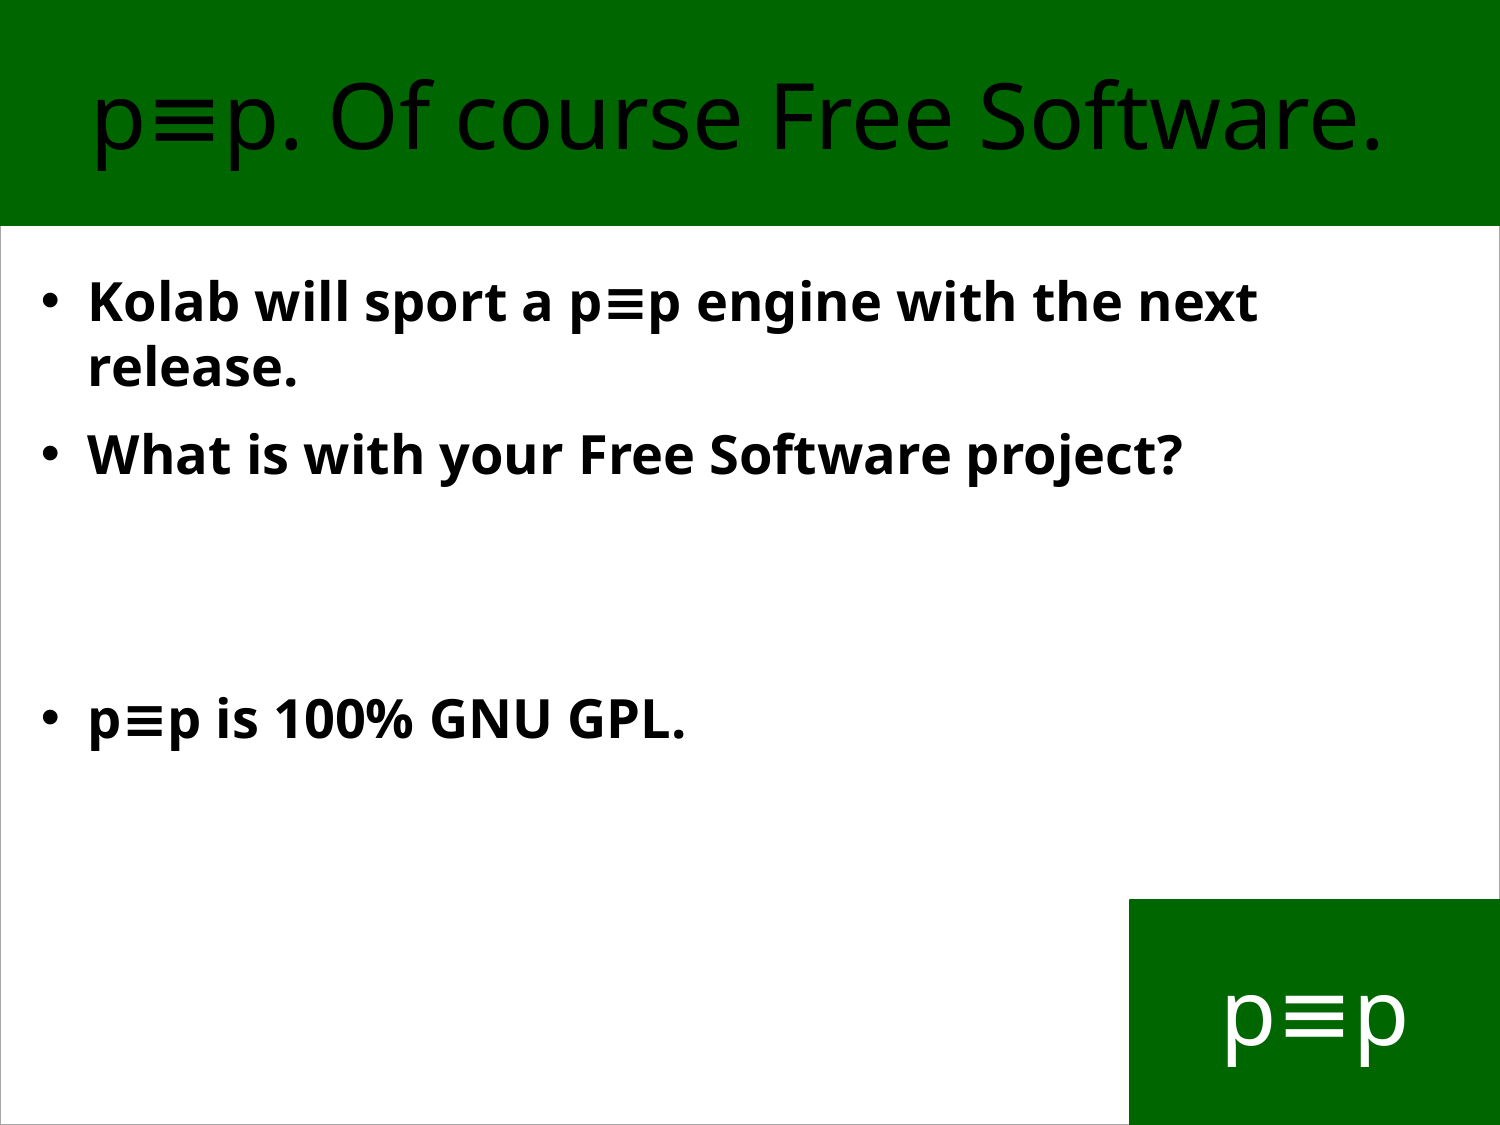

# p≡p. Of course Free Software.
Kolab will sport a p≡p engine with the next release.
What is with your Free Software project?
p≡p is 100% GNU GPL.
p≡p